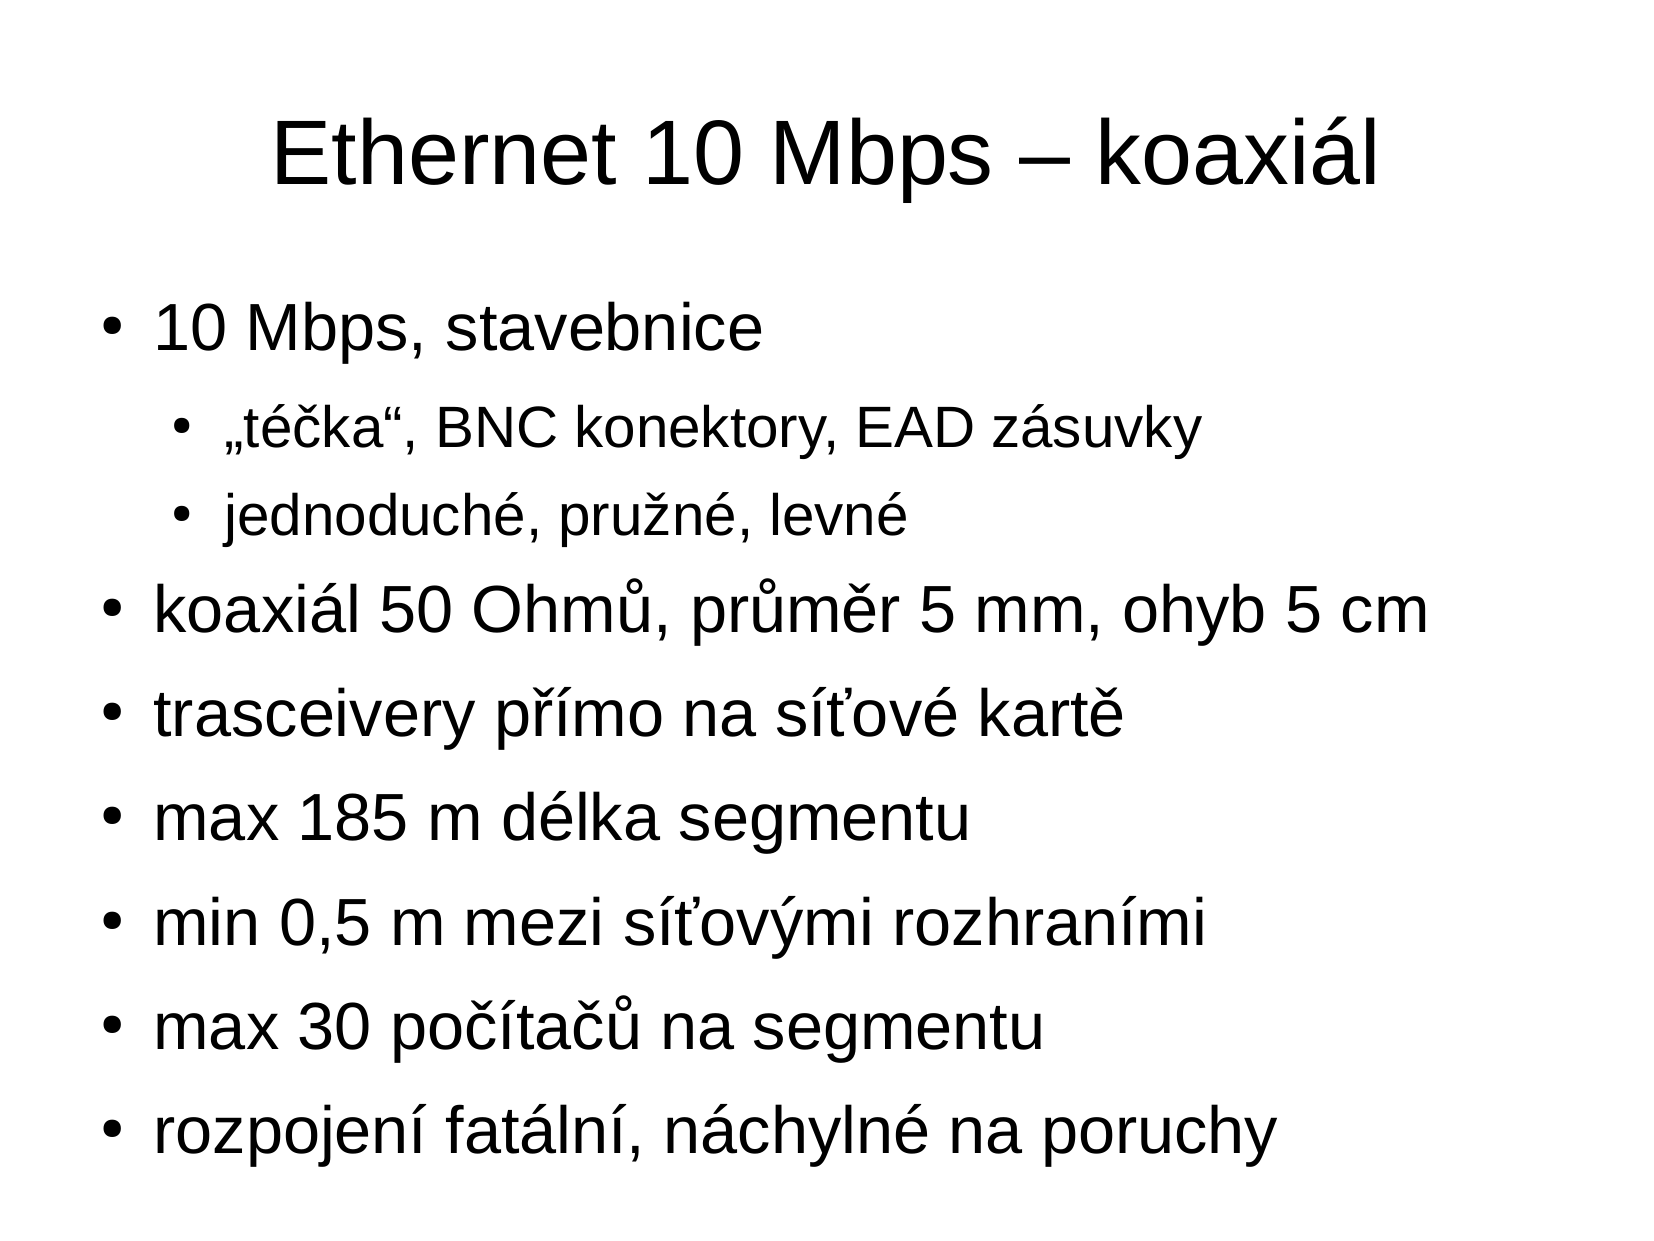

# Ethernet 10 Mbps – koaxiál
10 Mbps, stavebnice
„téčka“, BNC konektory, EAD zásuvky
jednoduché, pružné, levné
koaxiál 50 Ohmů, průměr 5 mm, ohyb 5 cm
trasceivery přímo na síťové kartě
max 185 m délka segmentu
min 0,5 m mezi síťovými rozhraními
max 30 počítačů na segmentu
rozpojení fatální, náchylné na poruchy